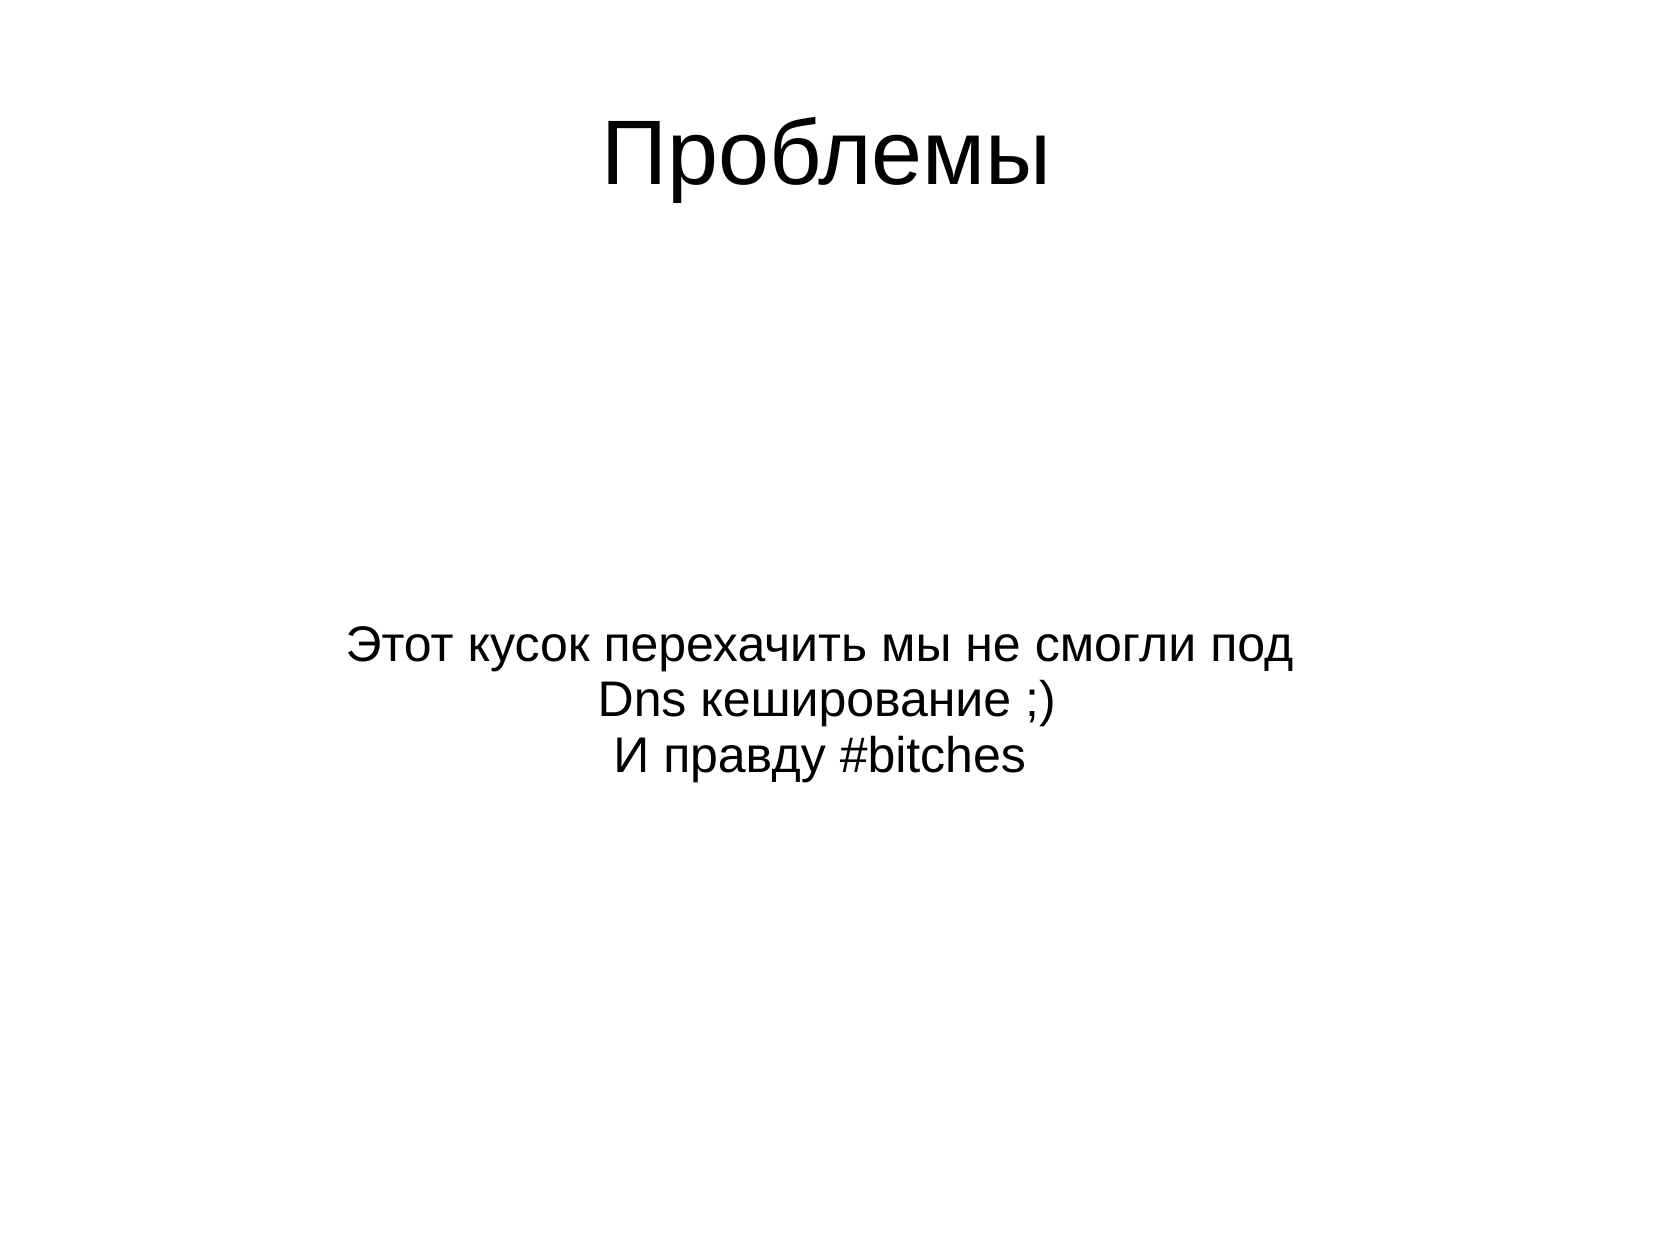

# Проблемы
Этот кусок перехачить мы не смогли под
Dns кеширование ;)
И правду #bitches